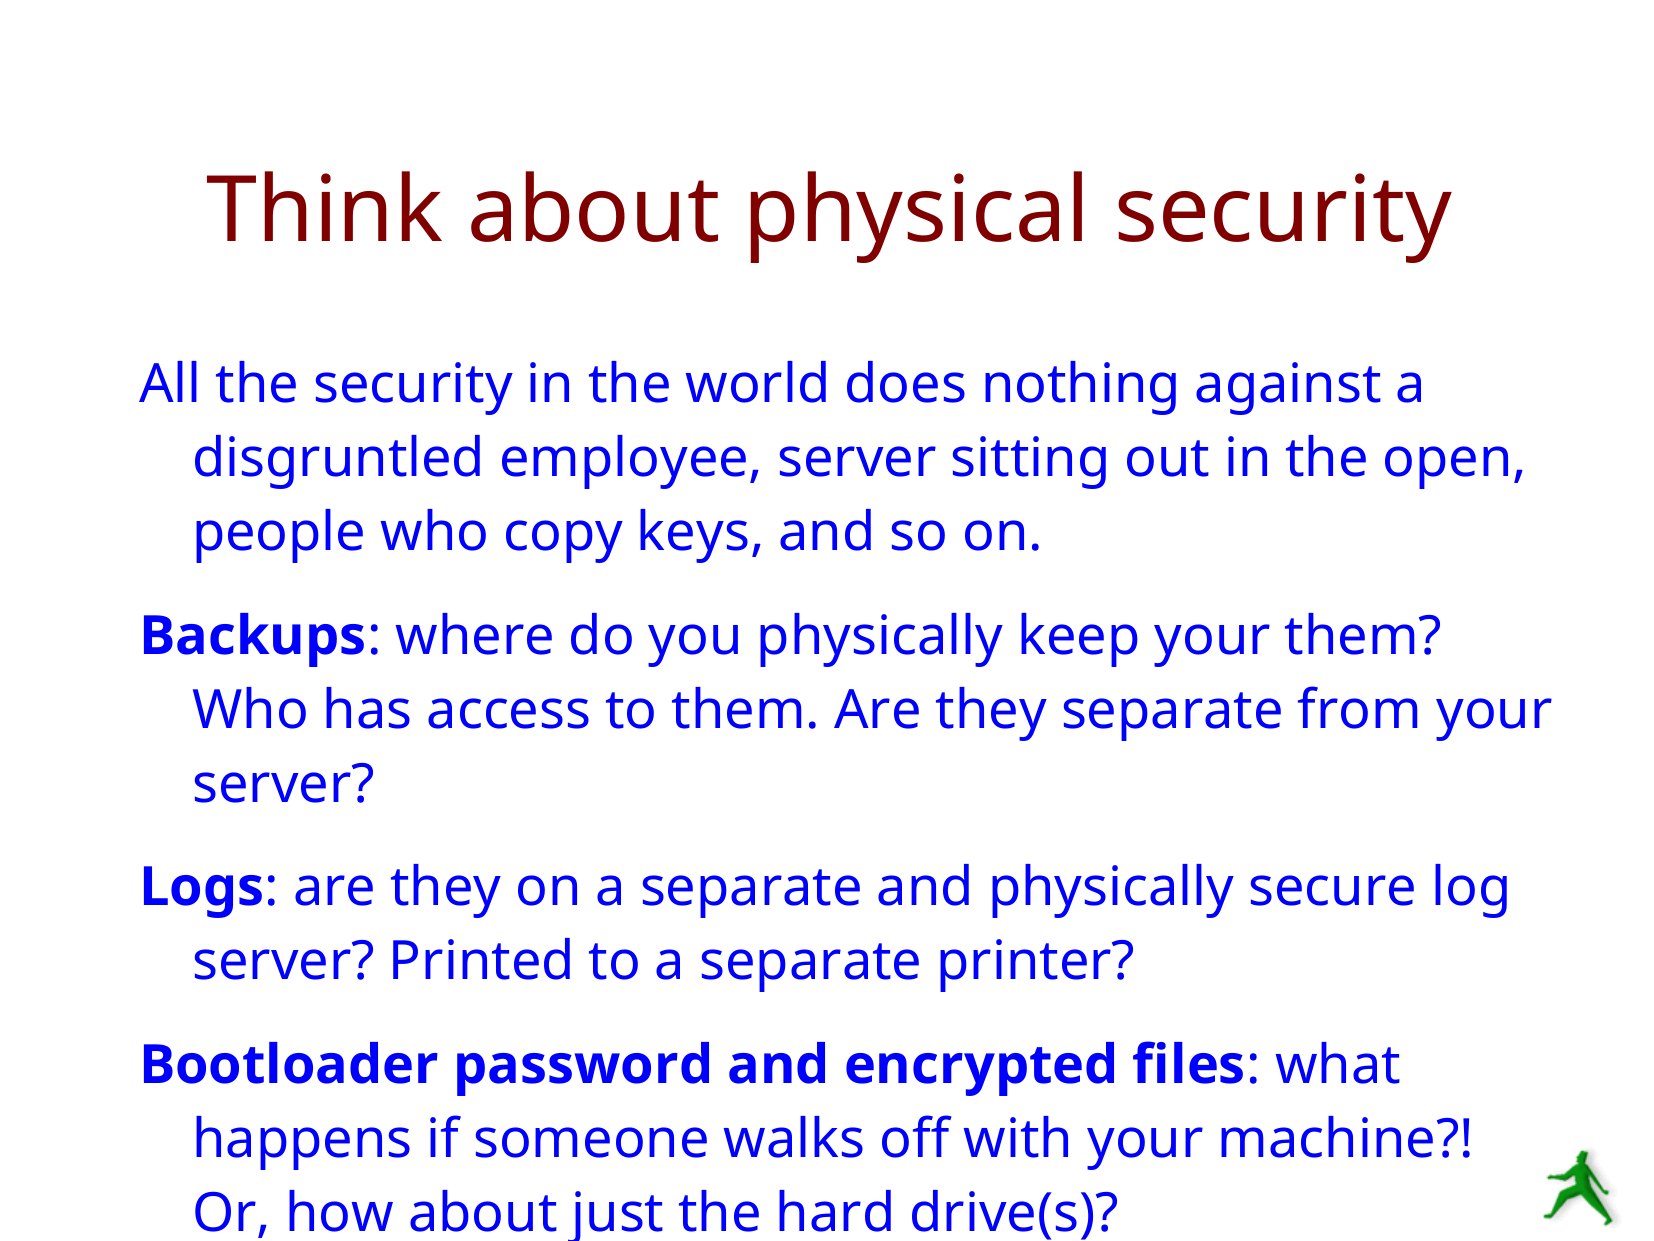

# Think about physical security
All the security in the world does nothing against a disgruntled employee, server sitting out in the open, people who copy keys, and so on.
Backups: where do you physically keep your them? Who has access to them. Are they separate from your server?
Logs: are they on a separate and physically secure log server? Printed to a separate printer?
Bootloader password and encrypted files: what happens if someone walks off with your machine?! Or, how about just the hard drive(s)?
Physical access = total access